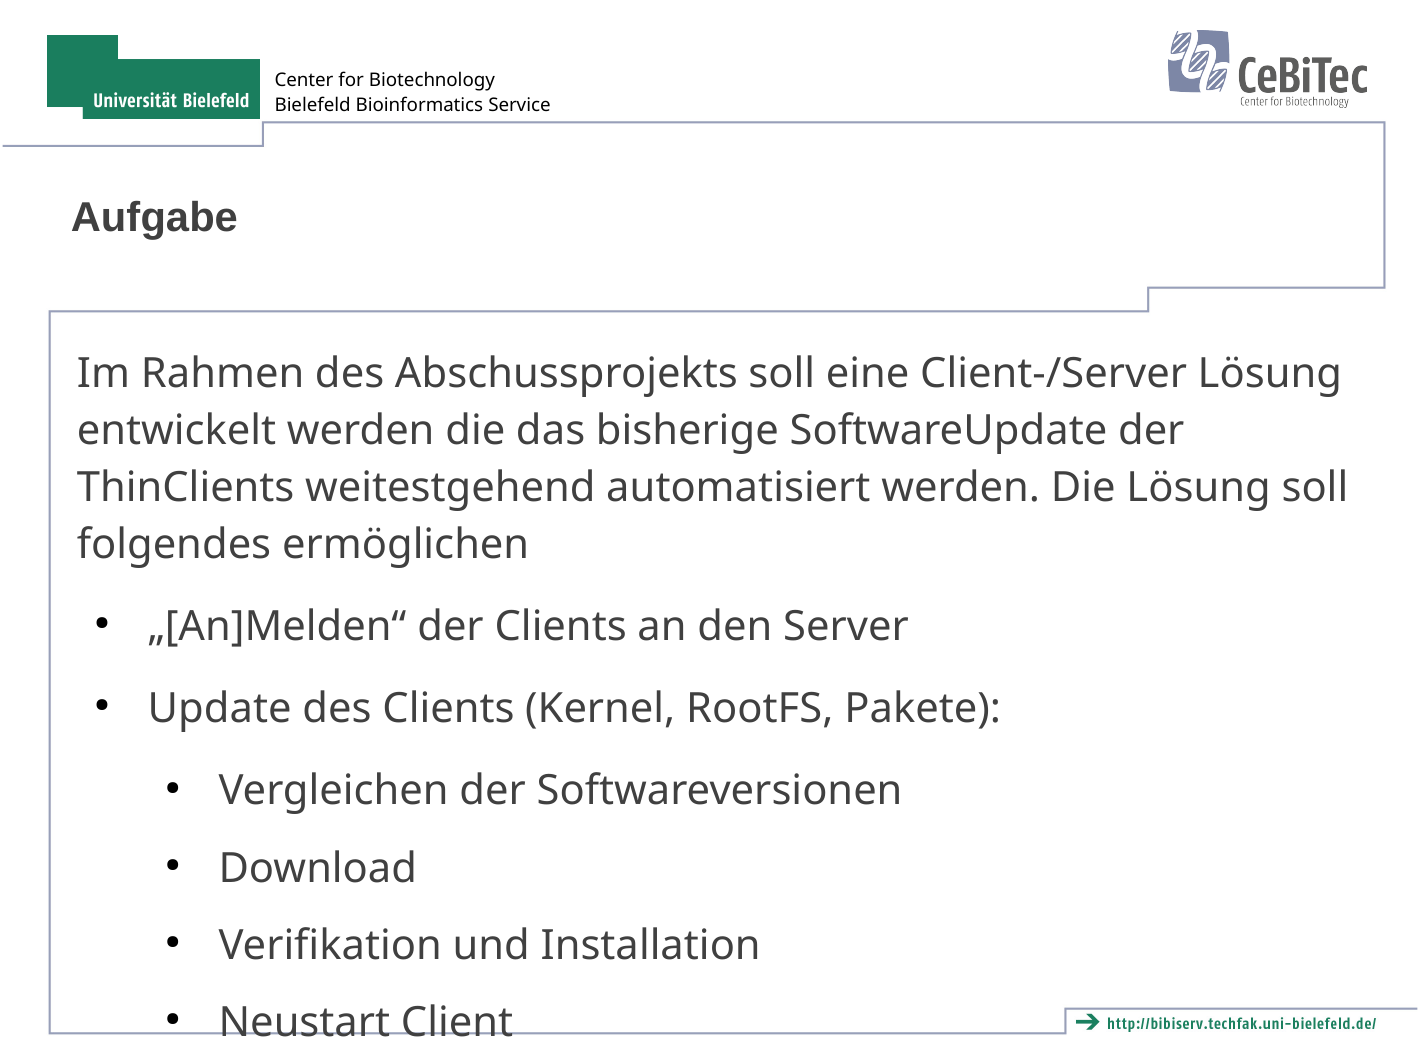

# Aufgabe
Im Rahmen des Abschussprojekts soll eine Client-/Server Lösung entwickelt werden die das bisherige SoftwareUpdate der ThinClients weitestgehend automatisiert werden. Die Lösung soll folgendes ermöglichen
„[An]Melden“ der Clients an den Server
Update des Clients (Kernel, RootFS, Pakete):
Vergleichen der Softwareversionen
Download
Verifikation und Installation
Neustart Client
Status der „angemeldeten“ Clients